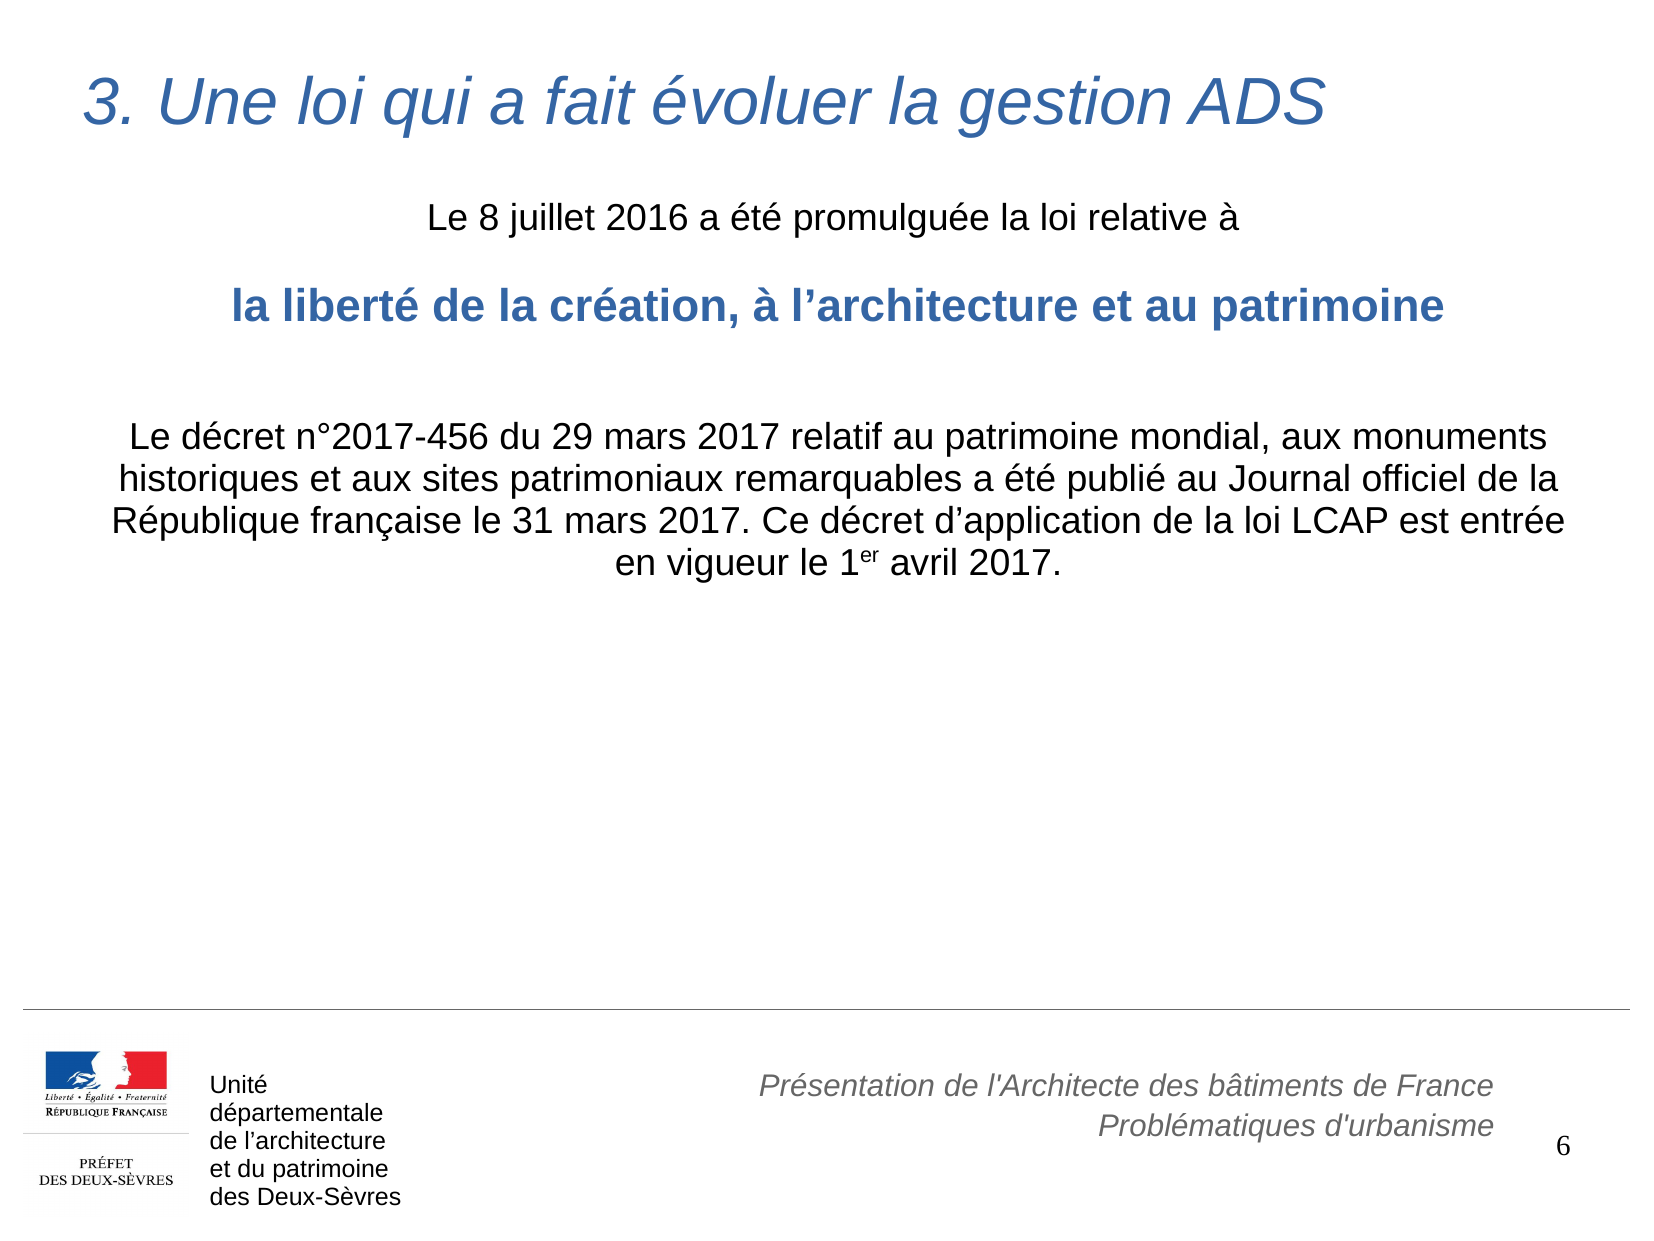

# 3. Une loi qui a fait évoluer la gestion ADS
Le 8 juillet 2016 a été promulguée la loi relative à
la liberté de la création, à l’architecture et au patrimoine
Le décret n°2017-456 du 29 mars 2017 relatif au patrimoine mondial, aux monuments historiques et aux sites patrimoniaux remarquables a été publié au Journal officiel de la République française le 31 mars 2017. Ce décret d’application de la loi LCAP est entrée en vigueur le 1er avril 2017.
Présentation de l'Architecte des bâtiments de France
Problématiques d'urbanisme
Unité
départementale
de l’architecture
et du patrimoine
des Deux-Sèvres
6